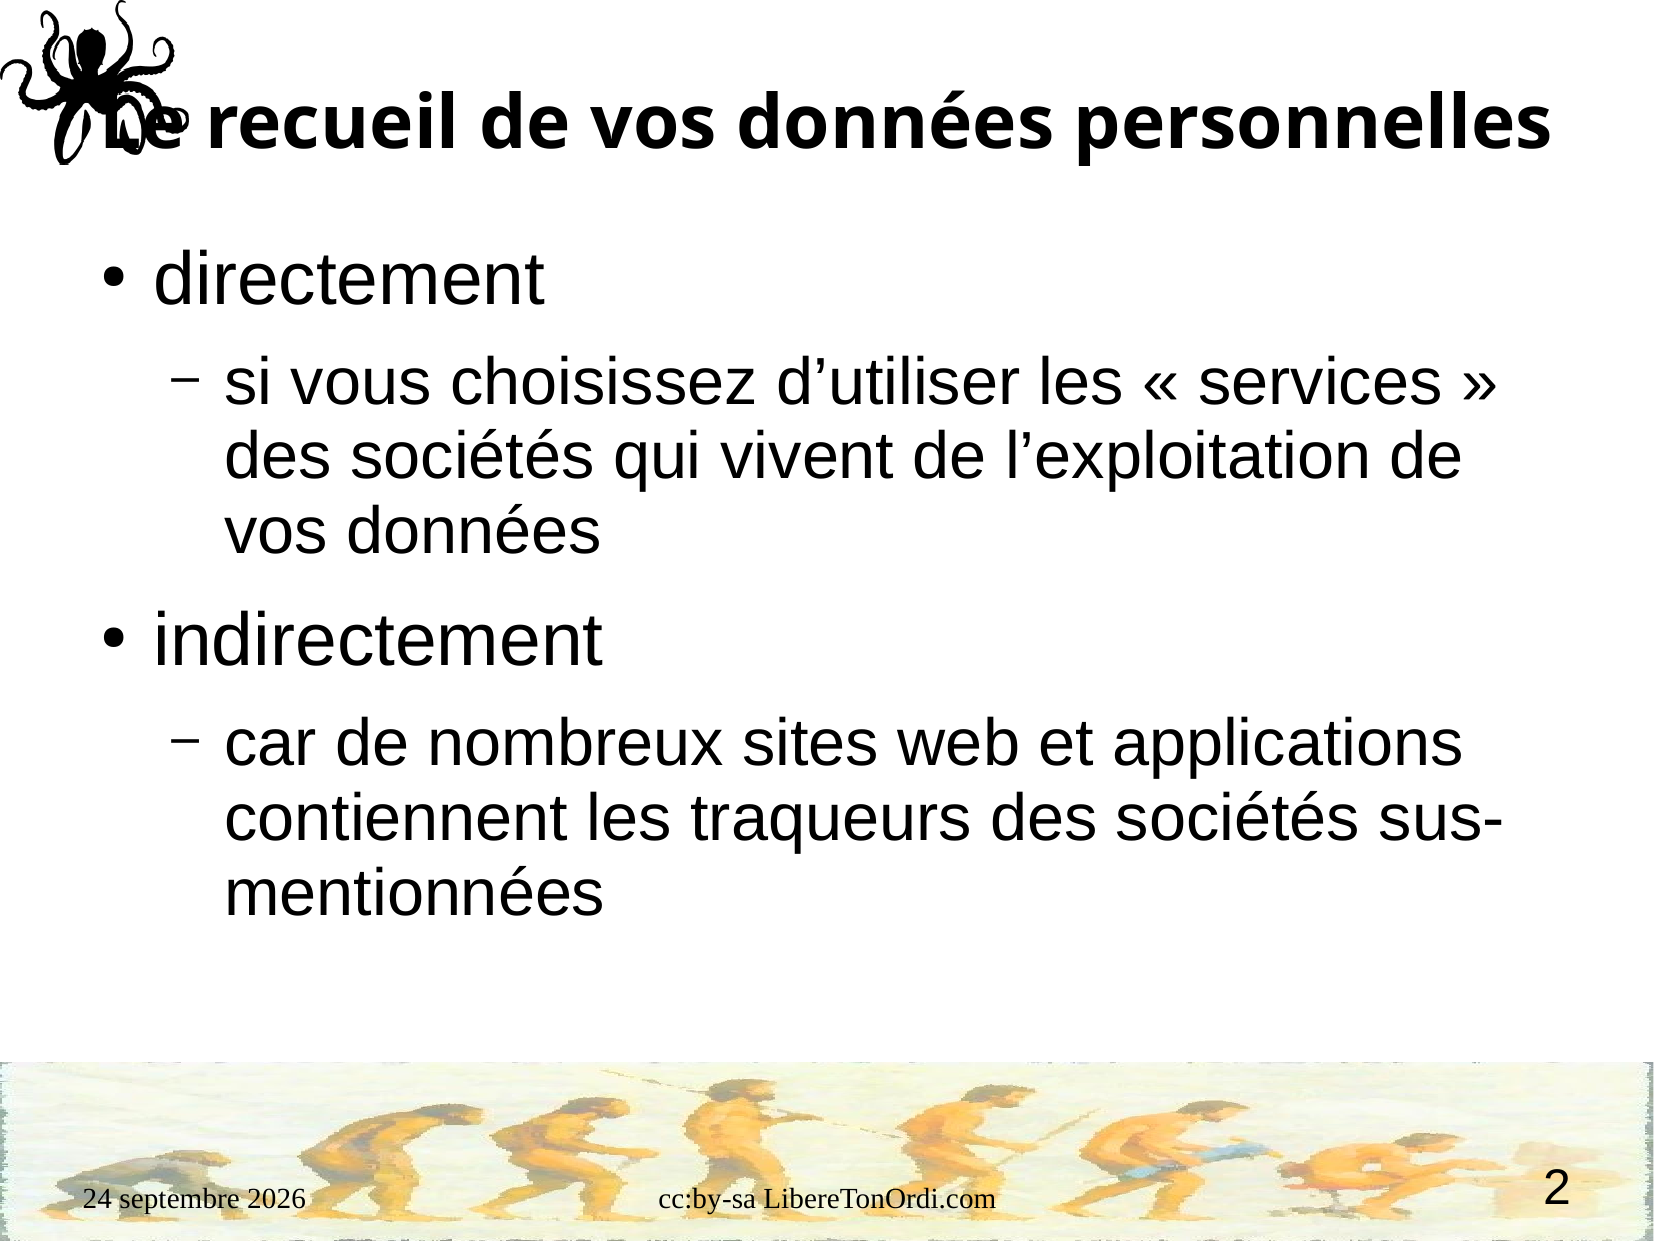

# Le recueil de vos données personnelles
directement
si vous choisissez d’utiliser les « services » des sociétés qui vivent de l’exploitation de vos données
indirectement
car de nombreux sites web et applications contiennent les traqueurs des sociétés sus-mentionnées
cc:by-sa LibereTonOrdi.com
2